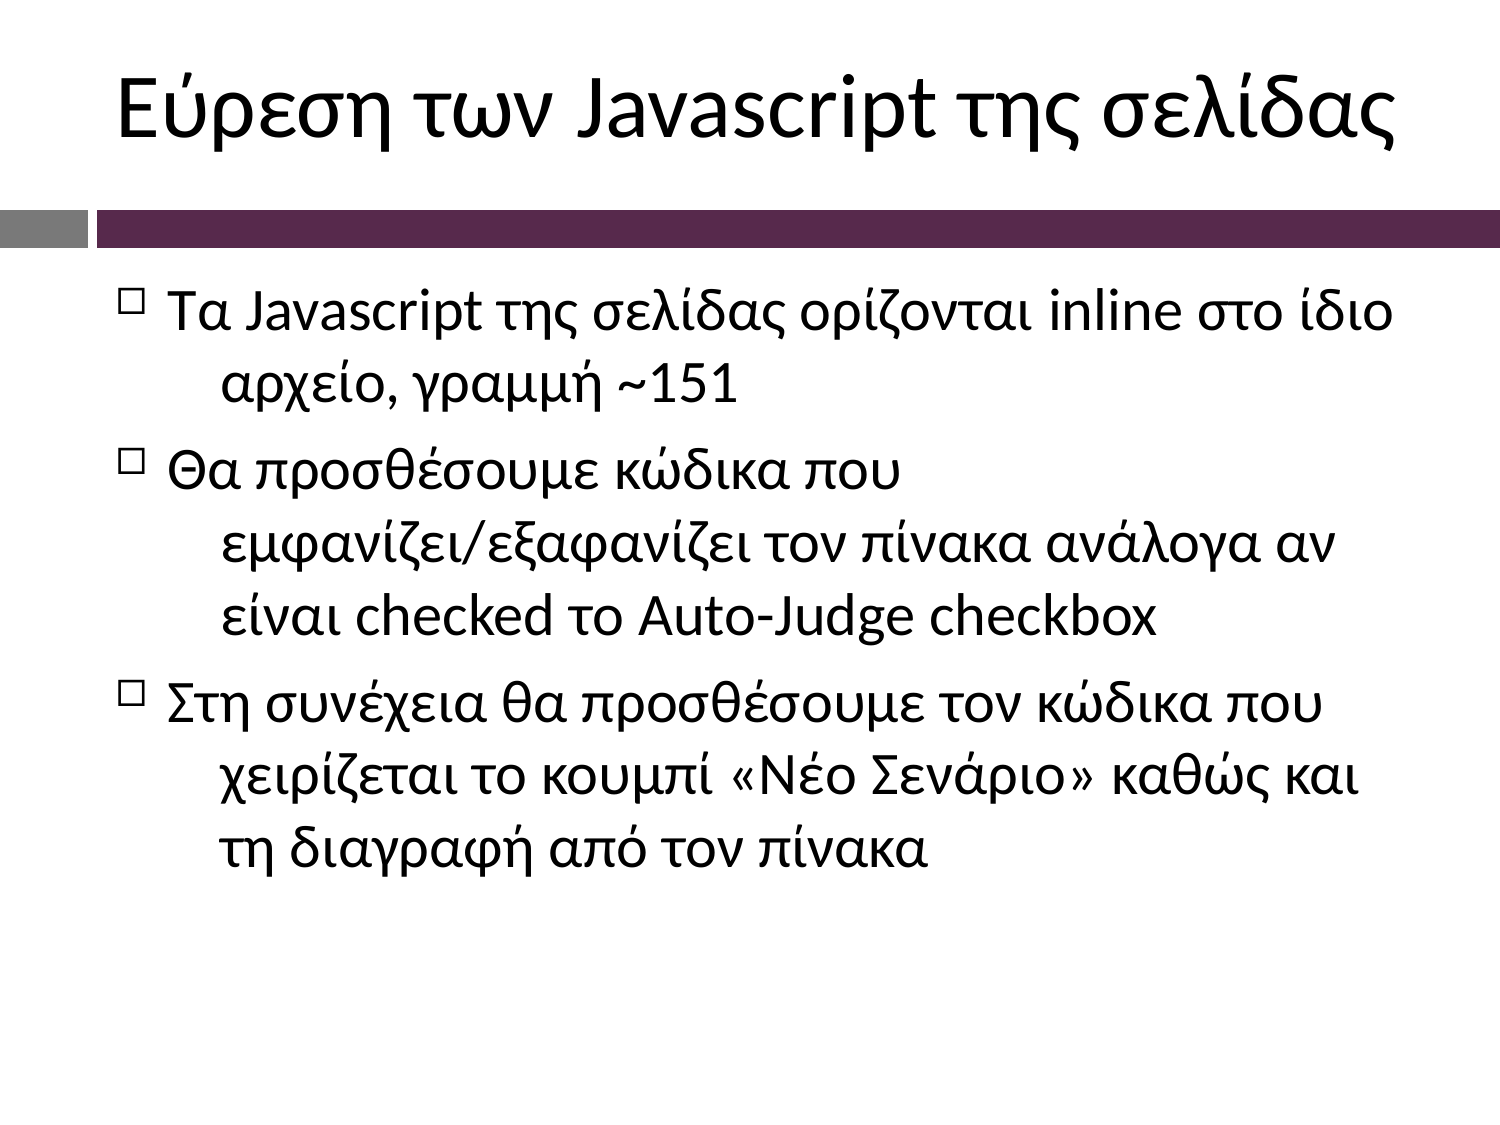

# Εύρεση των Javascript της σελίδας
Τα Javascript της σελίδας ορίζονται inline στο ίδιο αρχείο, γραμμή ~151
Θα προσθέσουμε κώδικα που εμφανίζει/εξαφανίζει τον πίνακα ανάλογα αν είναι checked το Auto-Judge checkbox
Στη συνέχεια θα προσθέσουμε τον κώδικα που χειρίζεται το κουμπί «Νέο Σενάριο» καθώς και τη διαγραφή από τον πίνακα